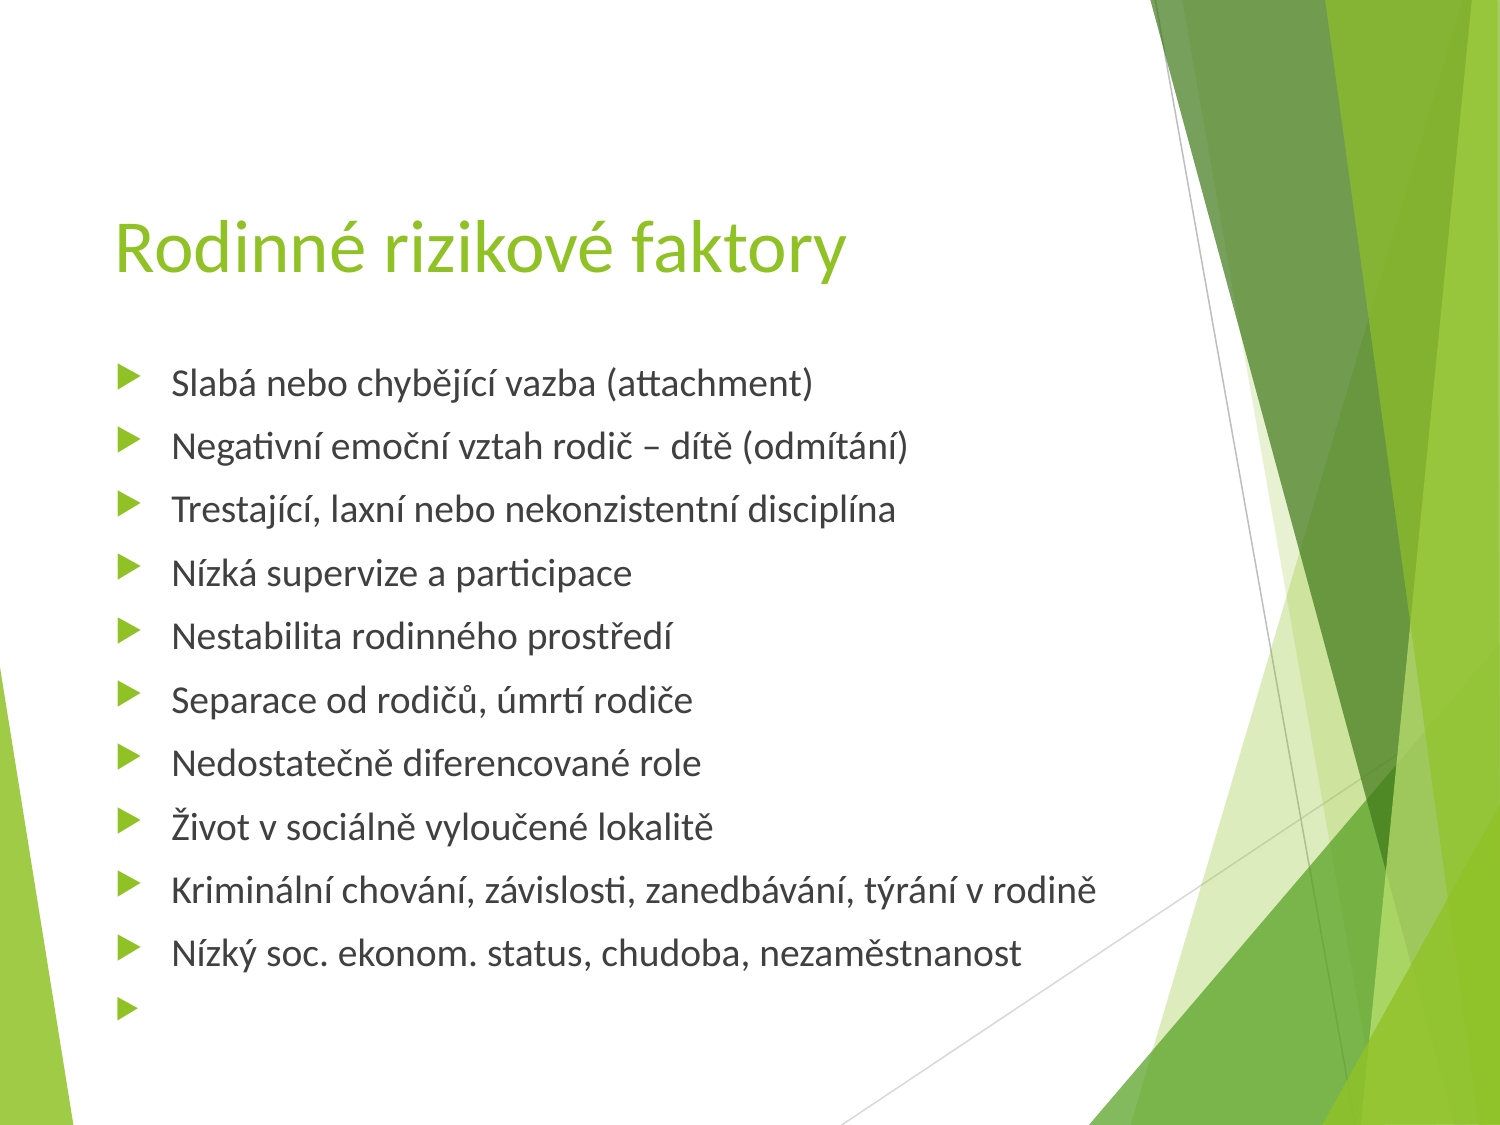

# Rodinné rizikové faktory
Slabá nebo chybějící vazba (attachment)
Negativní emoční vztah rodič – dítě (odmítání)
Trestající, laxní nebo nekonzistentní disciplína
Nízká supervize a participace
Nestabilita rodinného prostředí
Separace od rodičů, úmrtí rodiče
Nedostatečně diferencované role
Život v sociálně vyloučené lokalitě
Kriminální chování, závislosti, zanedbávání, týrání v rodině
Nízký soc. ekonom. status, chudoba, nezaměstnanost